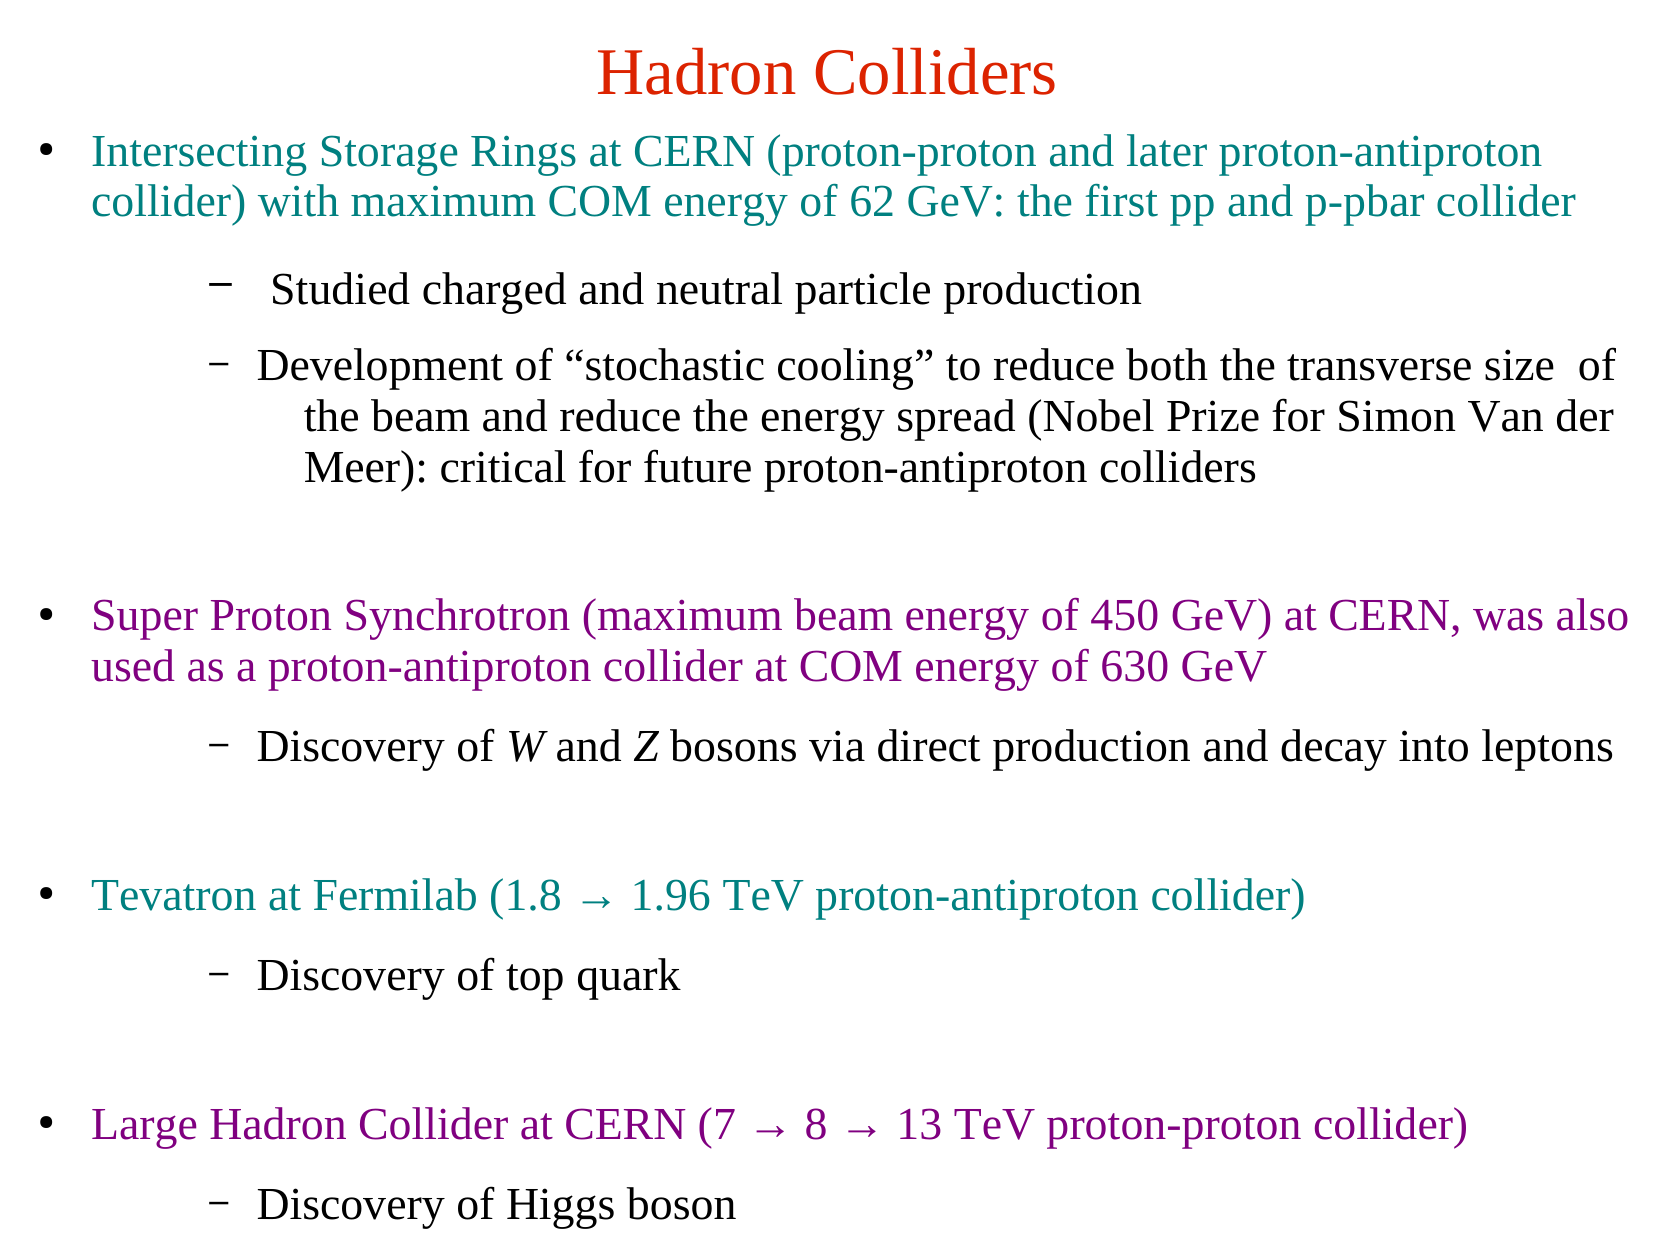

# Hadron Colliders
Intersecting Storage Rings at CERN (proton-proton and later proton-antiproton collider) with maximum COM energy of 62 GeV: the first pp and p-pbar collider
 Studied charged and neutral particle production
Development of “stochastic cooling” to reduce both the transverse size of the beam and reduce the energy spread (Nobel Prize for Simon Van der Meer): critical for future proton-antiproton colliders
Super Proton Synchrotron (maximum beam energy of 450 GeV) at CERN, was also used as a proton-antiproton collider at COM energy of 630 GeV
Discovery of W and Z bosons via direct production and decay into leptons
Tevatron at Fermilab (1.8 → 1.96 TeV proton-antiproton collider)
Discovery of top quark
Large Hadron Collider at CERN (7 → 8 → 13 TeV proton-proton collider)
Discovery of Higgs boson